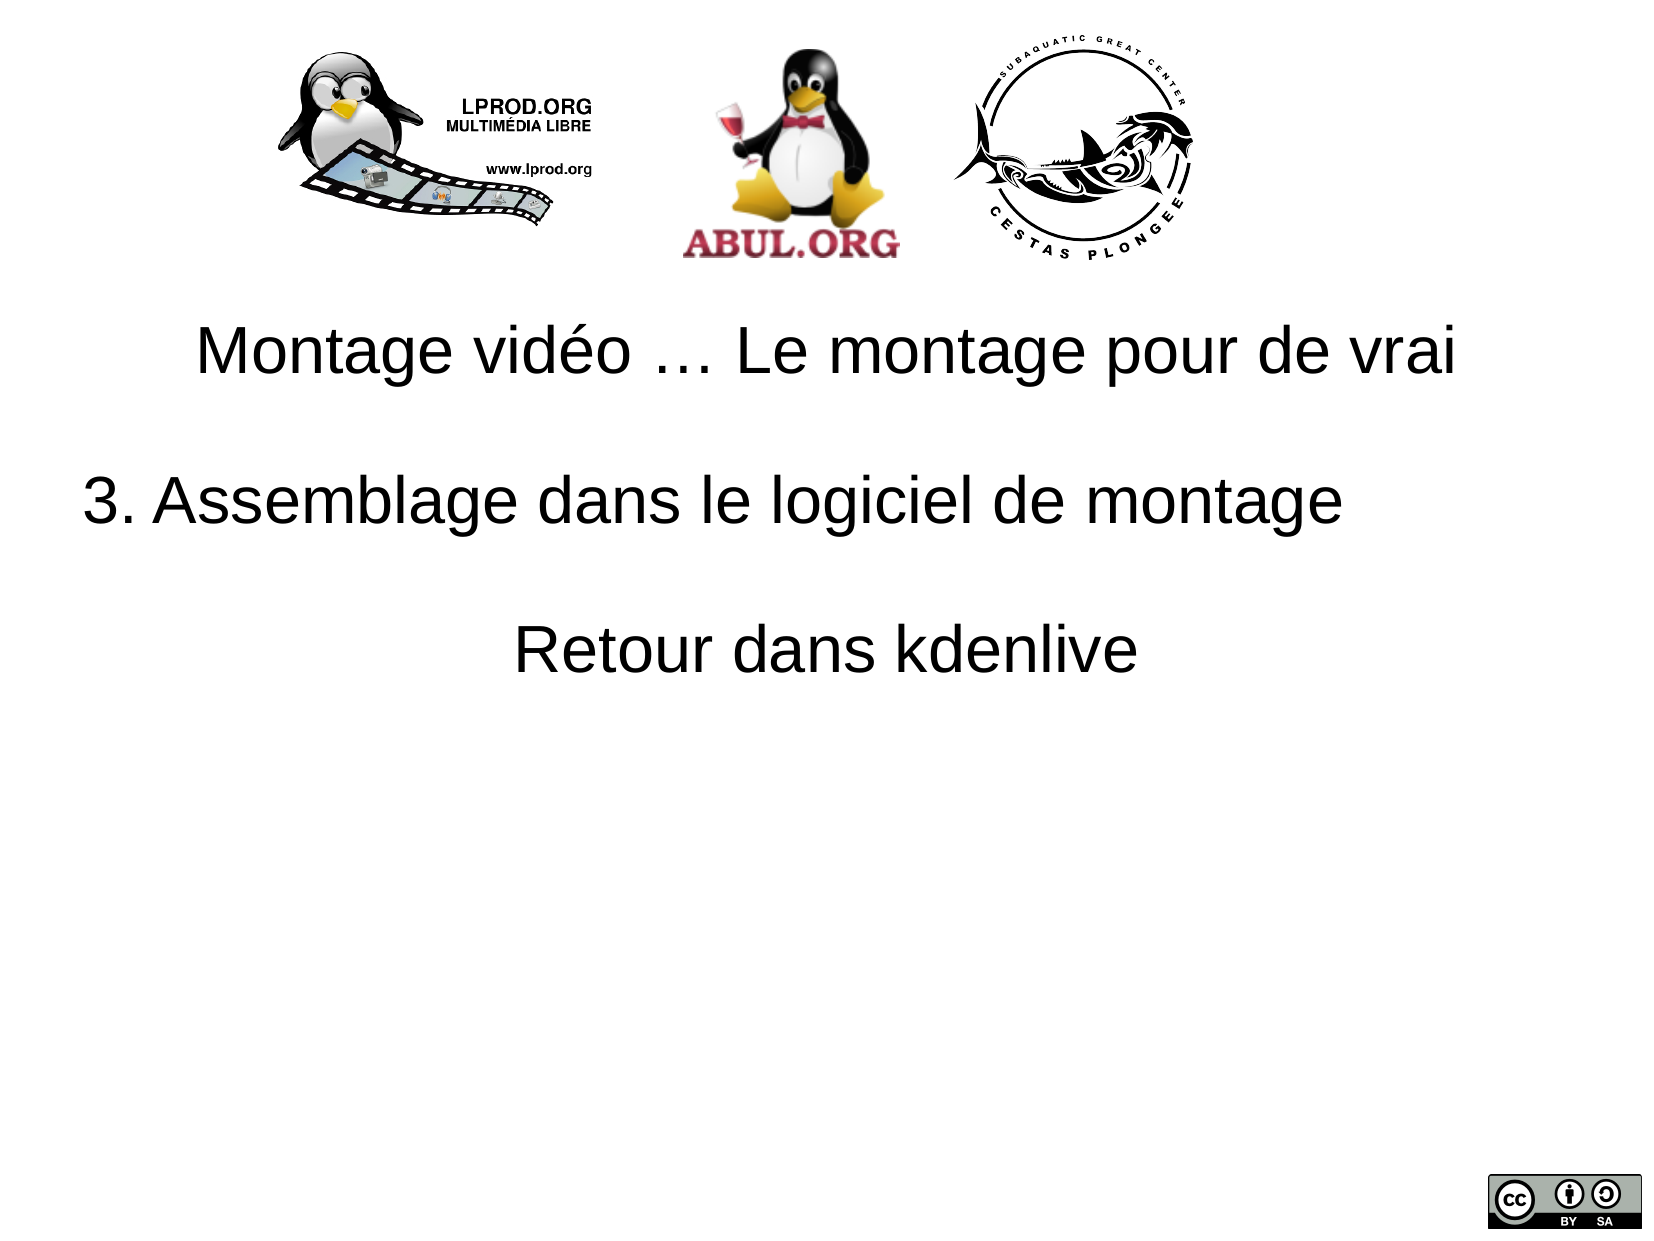

# Montage vidéo … Le montage pour de vrai
3. Assemblage dans le logiciel de montage
Retour dans kdenlive